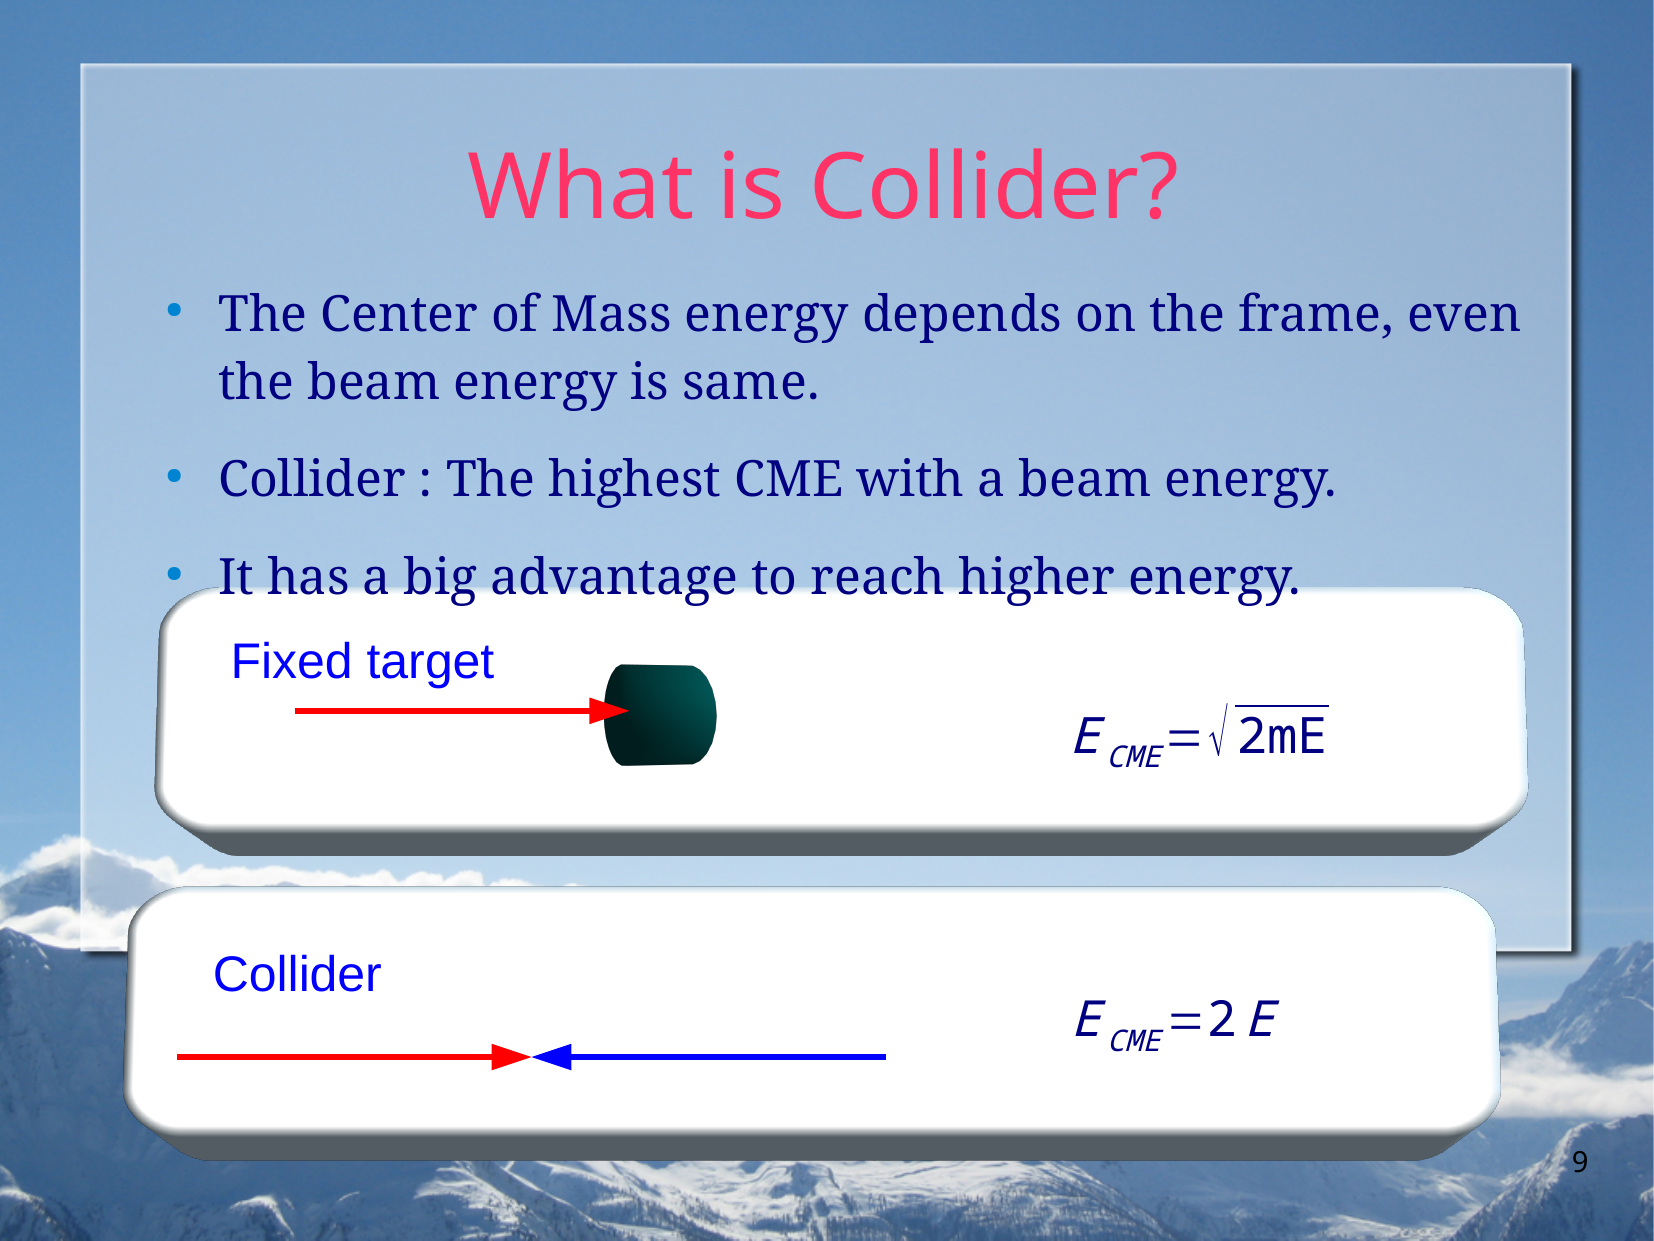

# What is Collider?
The Center of Mass energy depends on the frame, even the beam energy is same.
Collider : The highest CME with a beam energy.
It has a big advantage to reach higher energy.
Fixed target
Collider
9